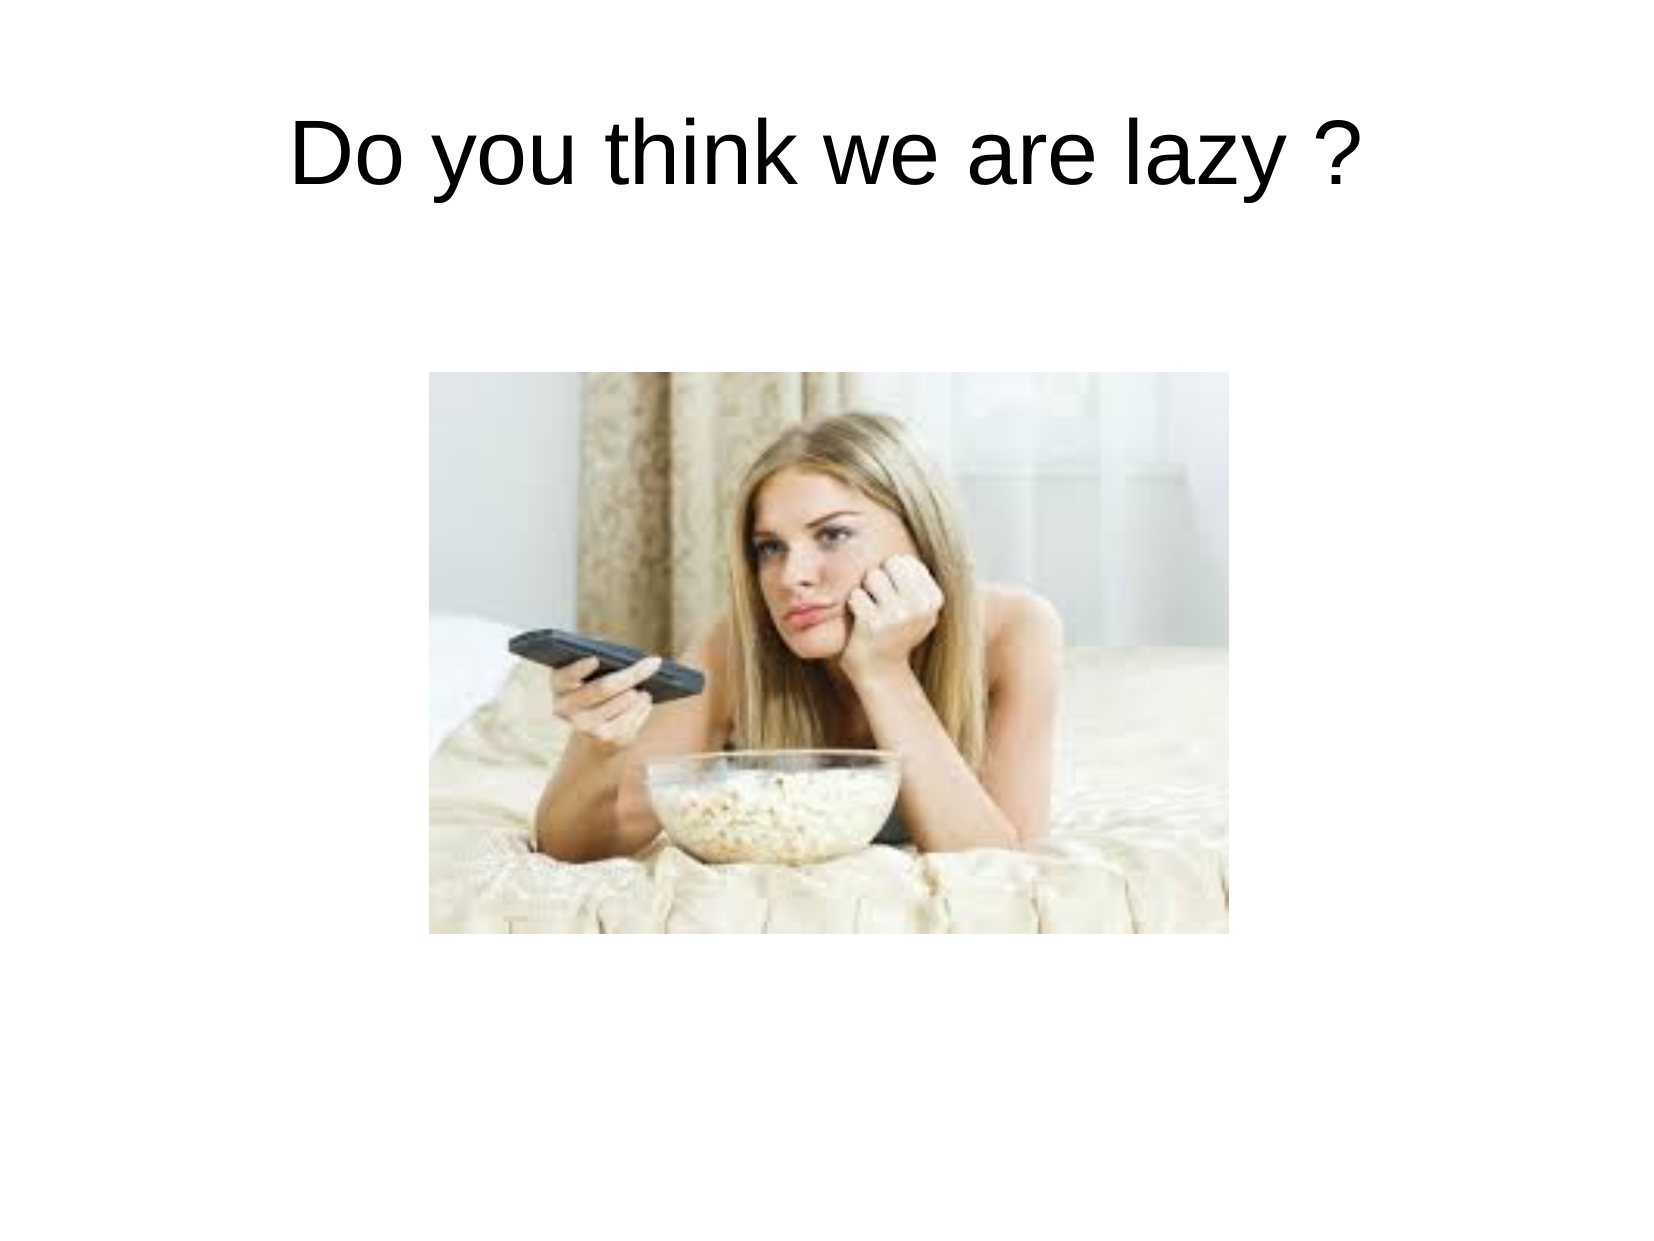

# Do you think we are lazy ?